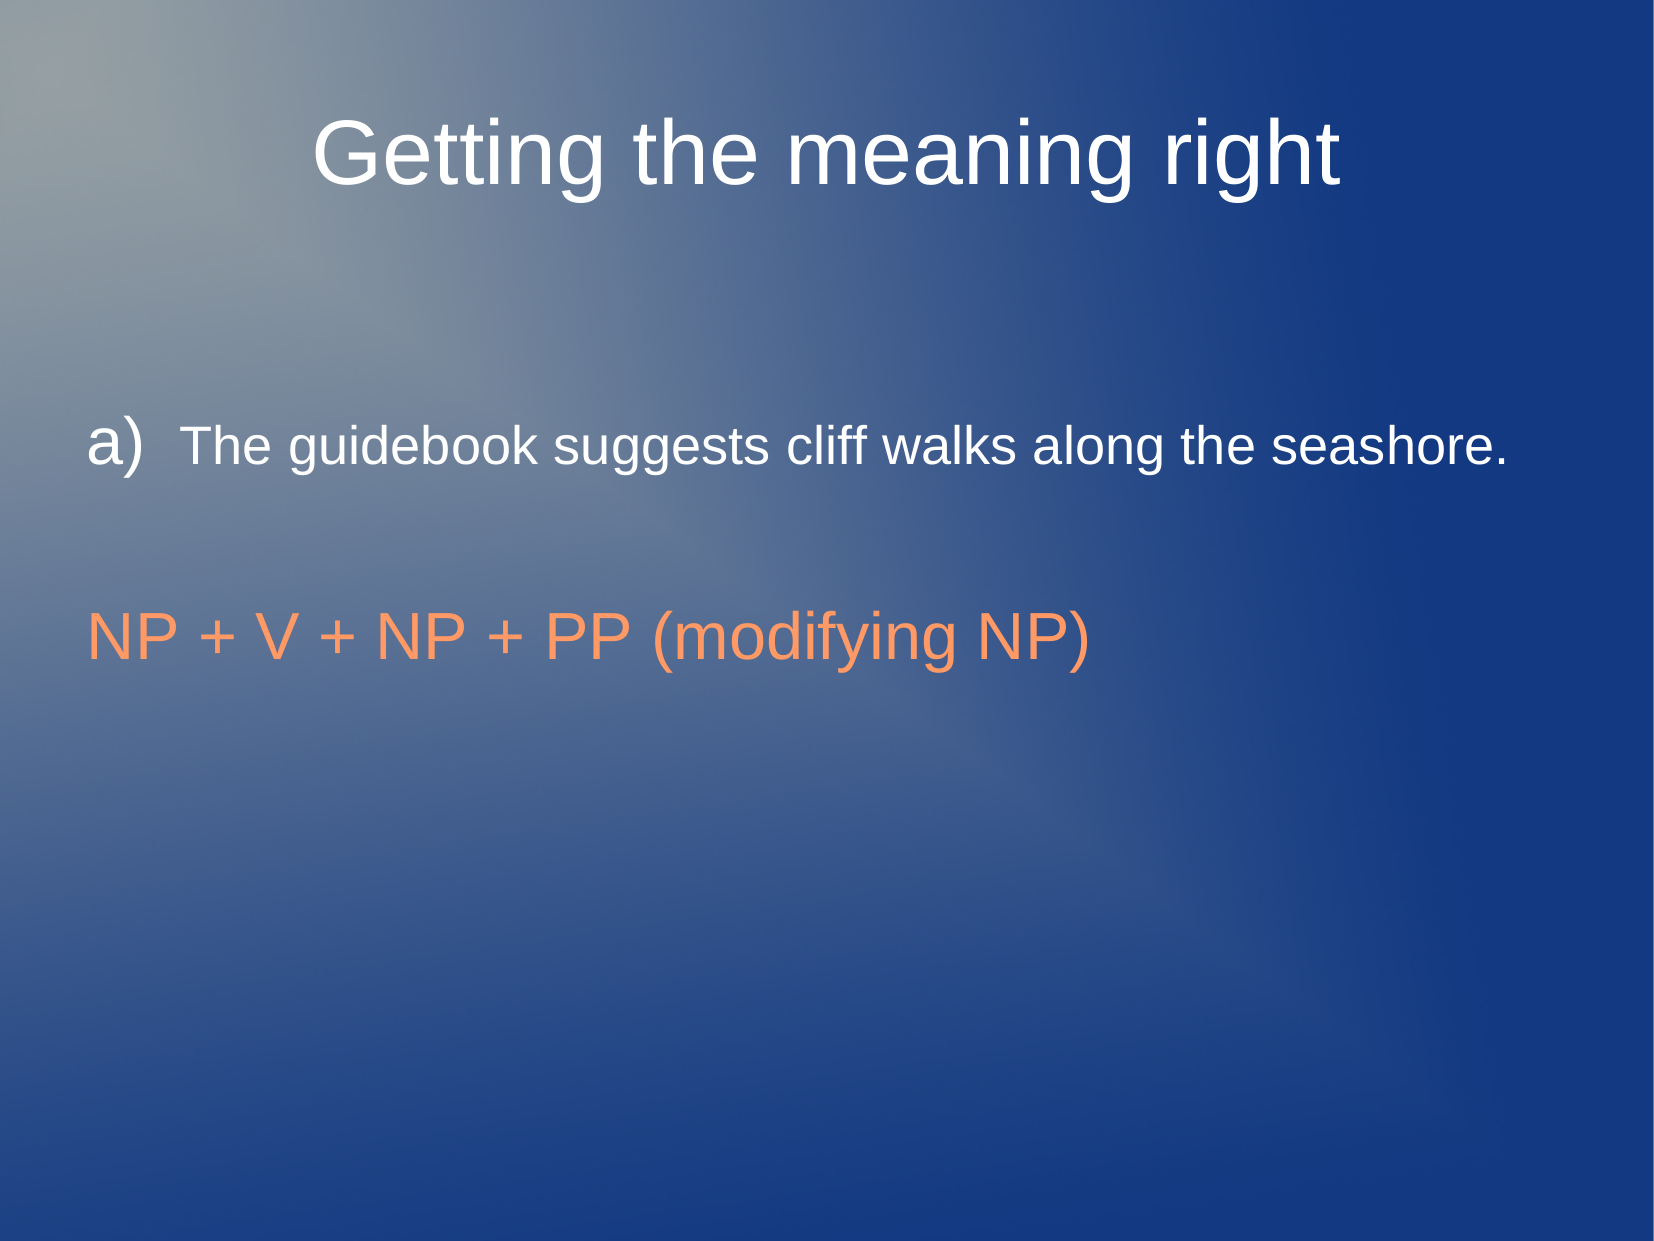

# Getting the meaning right
a) The guidebook suggests cliff walks along the seashore.
NP + V + NP + PP (modifying NP)